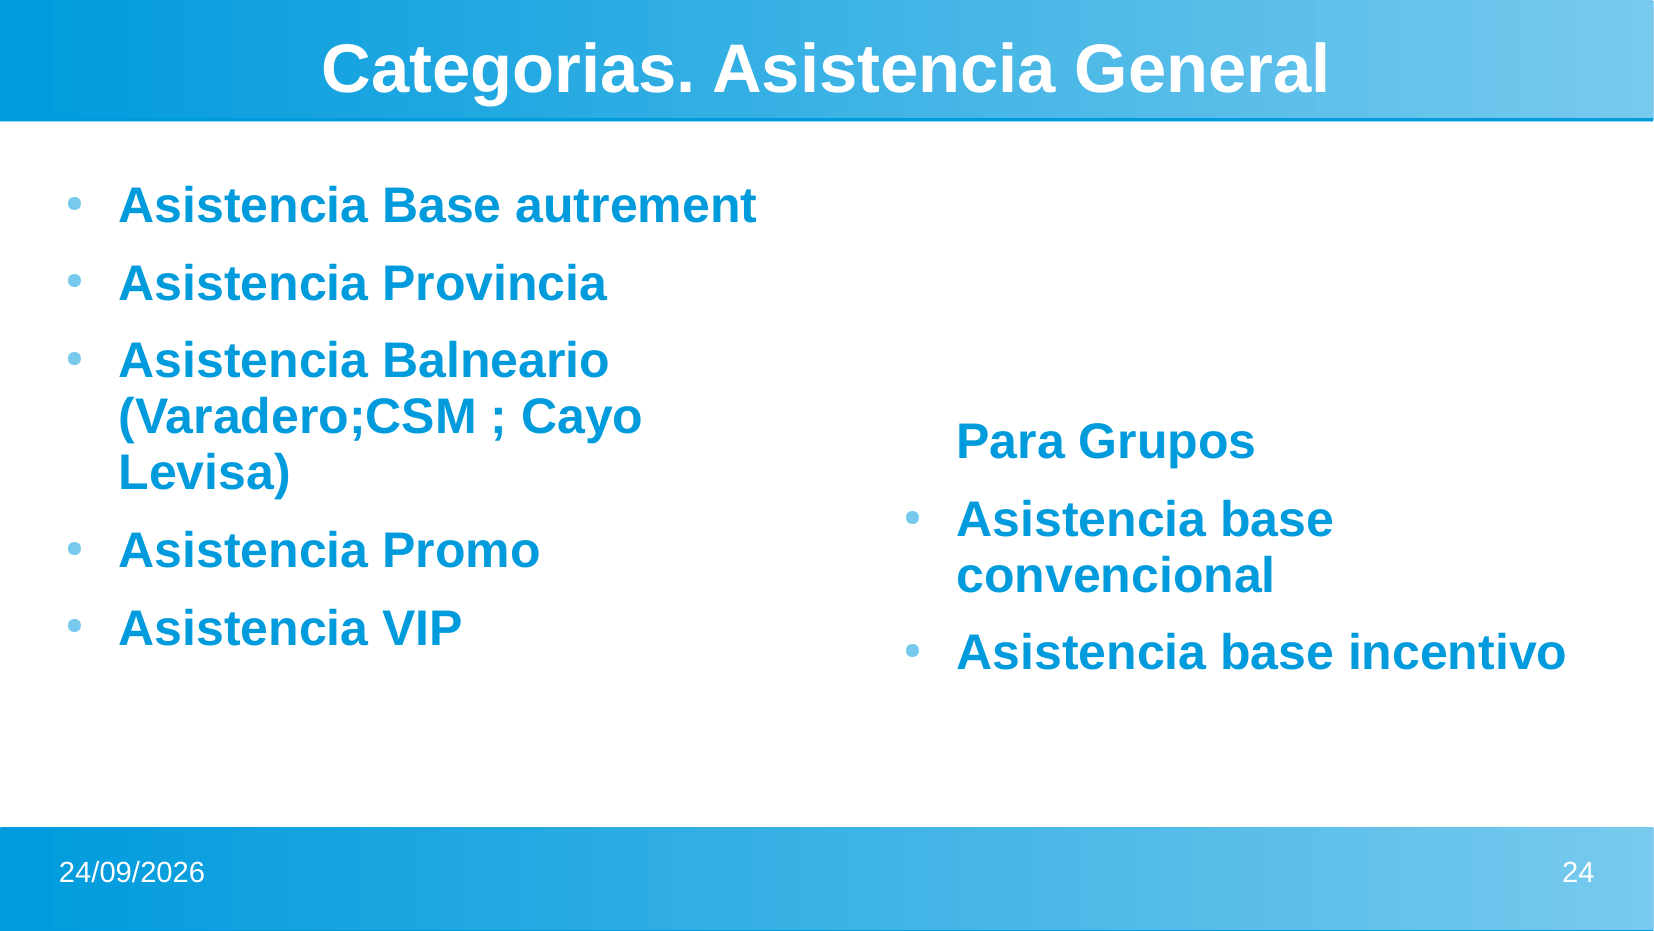

# Categorias. Asistencia General
Asistencia Base autrement
Asistencia Provincia
Asistencia Balneario (Varadero;CSM ; Cayo Levisa)
Asistencia Promo
Asistencia VIP
Para Grupos
Asistencia base convencional
Asistencia base incentivo
24